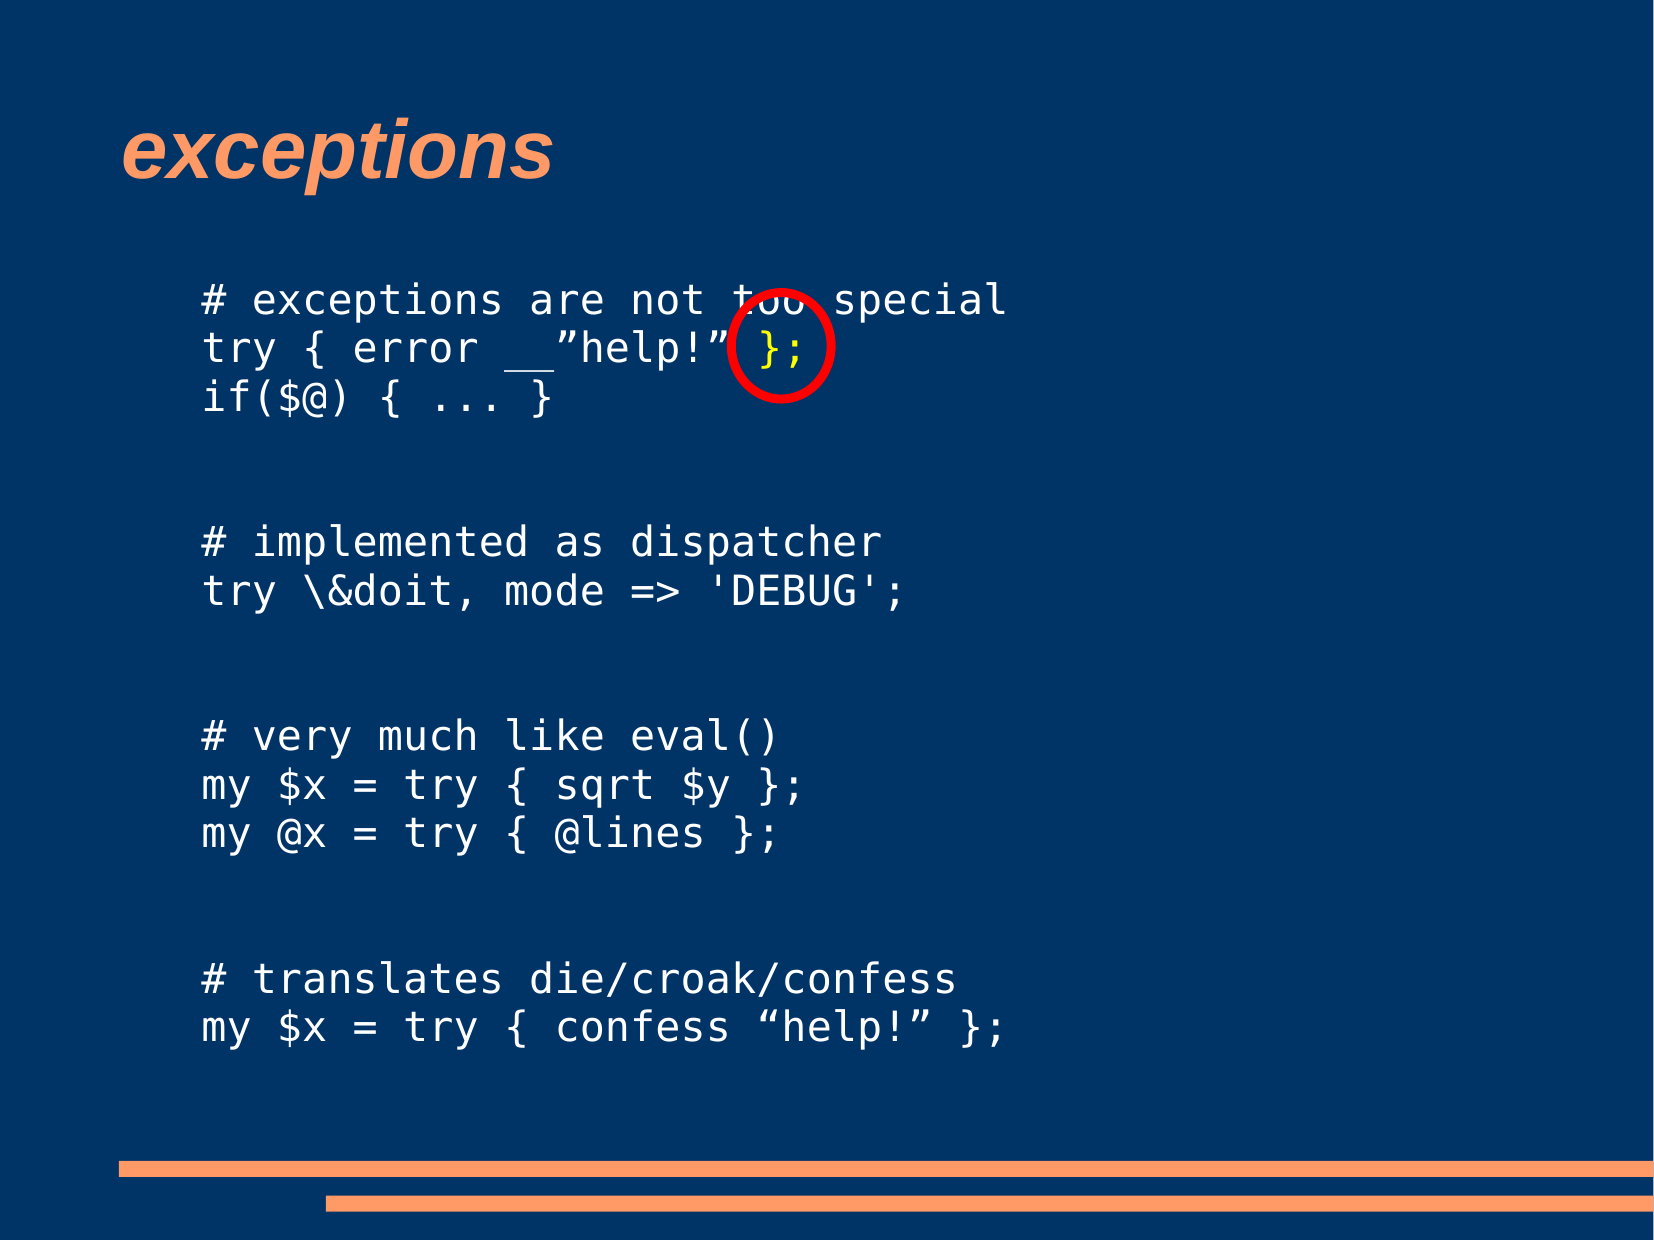

# exceptions
# exceptions are not too special
try { error __”help!” };
if($@) { ... }
# implemented as dispatcher
try \&doit, mode => 'DEBUG';
# very much like eval()
my $x = try { sqrt $y };
my @x = try { @lines };
# translates die/croak/confess
my $x = try { confess “help!” };